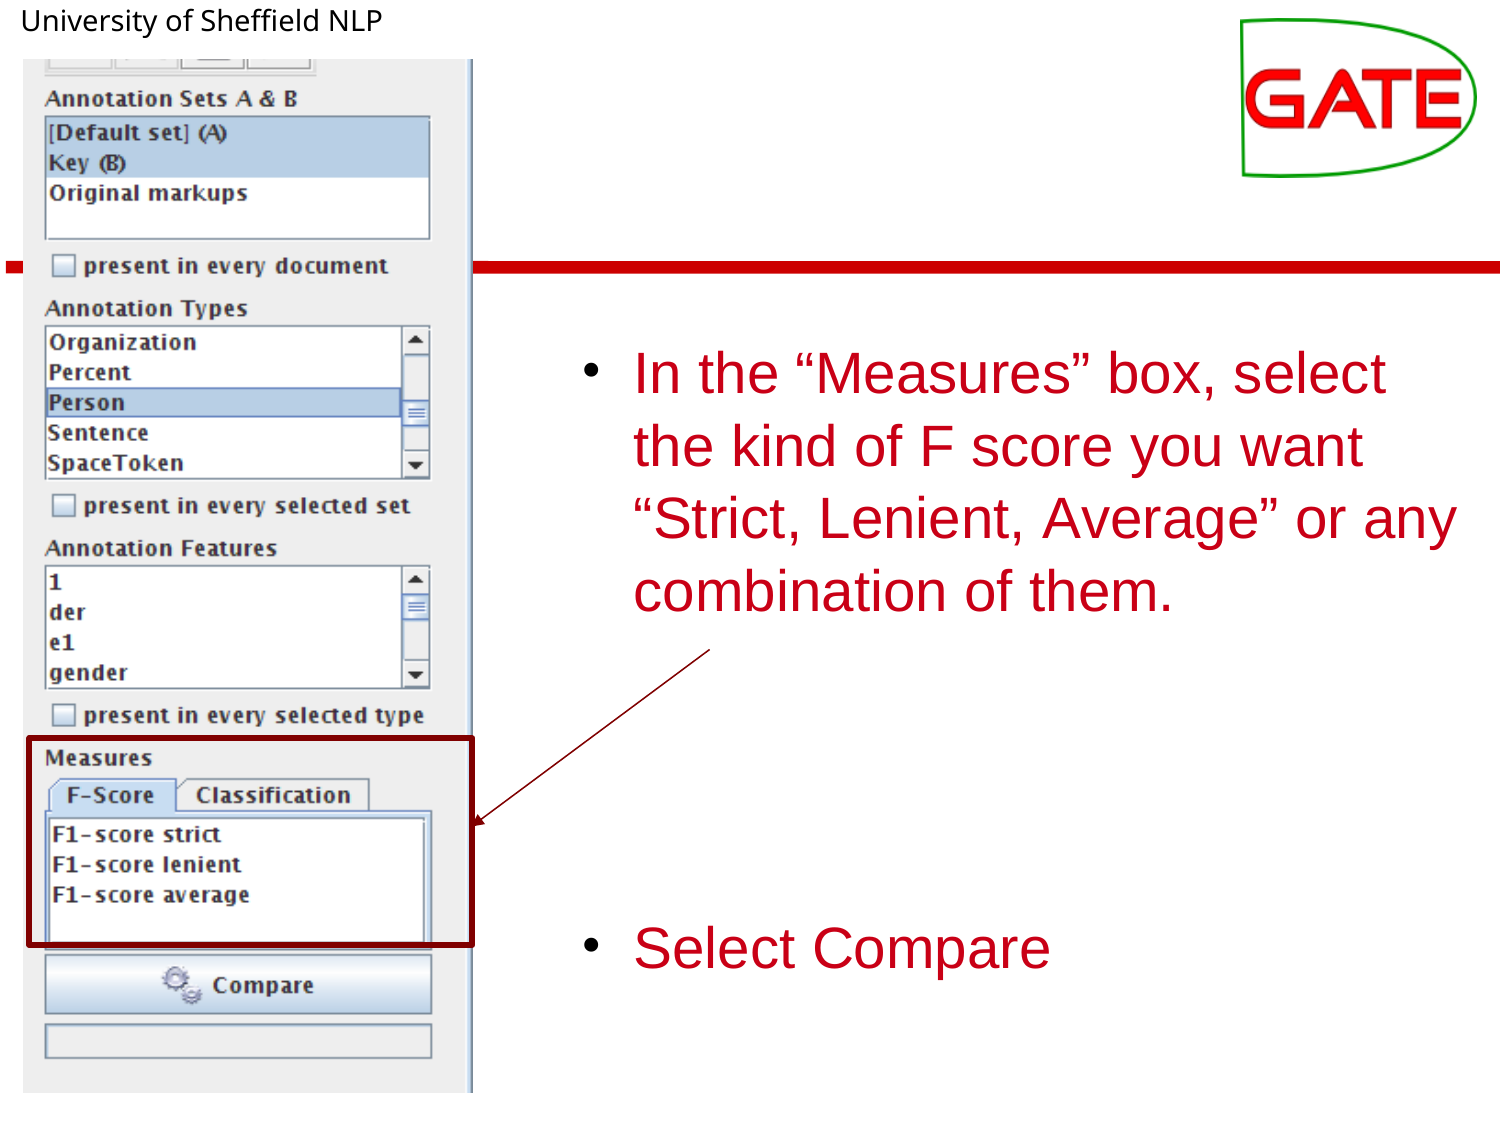

#
In the “Measures” box, select the kind of F score you want “Strict, Lenient, Average” or any combination of them.
Select Compare